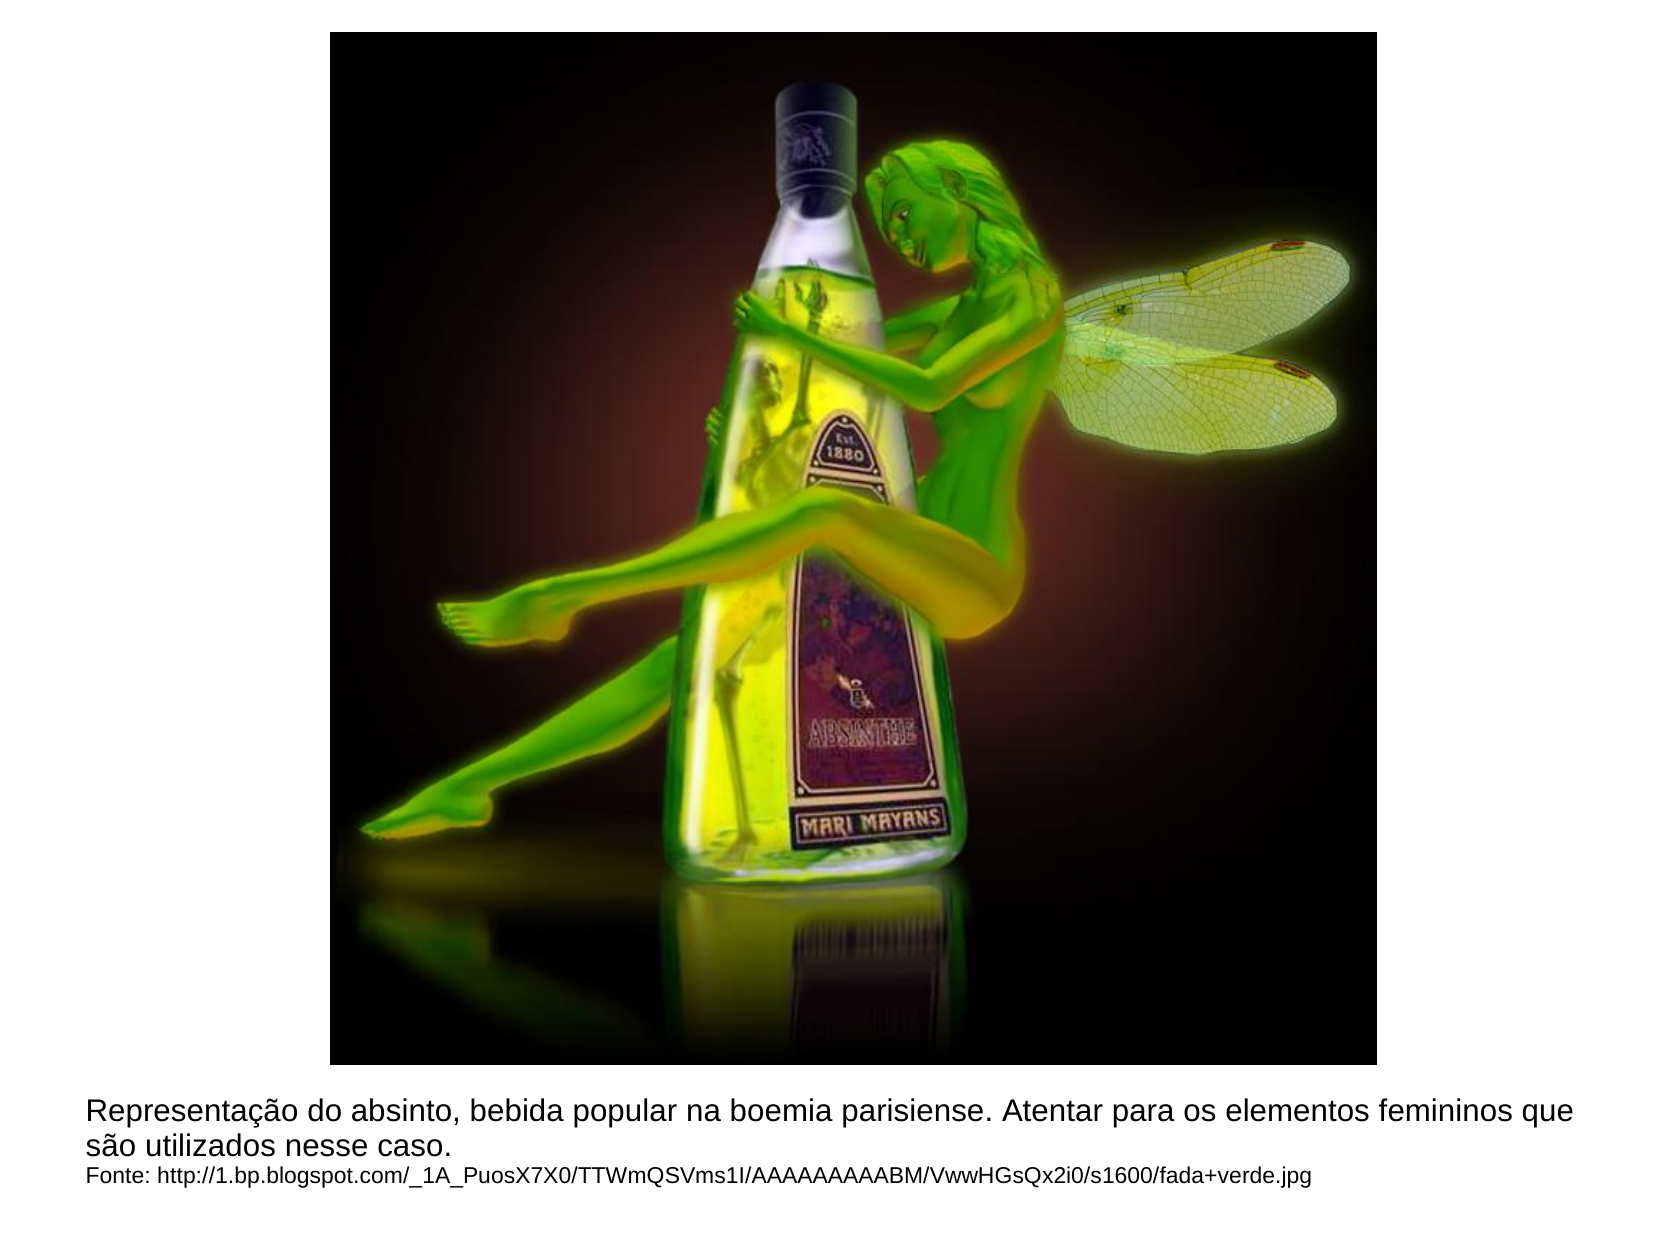

#
Representação do absinto, bebida popular na boemia parisiense. Atentar para os elementos femininos que são utilizados nesse caso.
Fonte: http://1.bp.blogspot.com/_1A_PuosX7X0/TTWmQSVms1I/AAAAAAAAABM/VwwHGsQx2i0/s1600/fada+verde.jpg